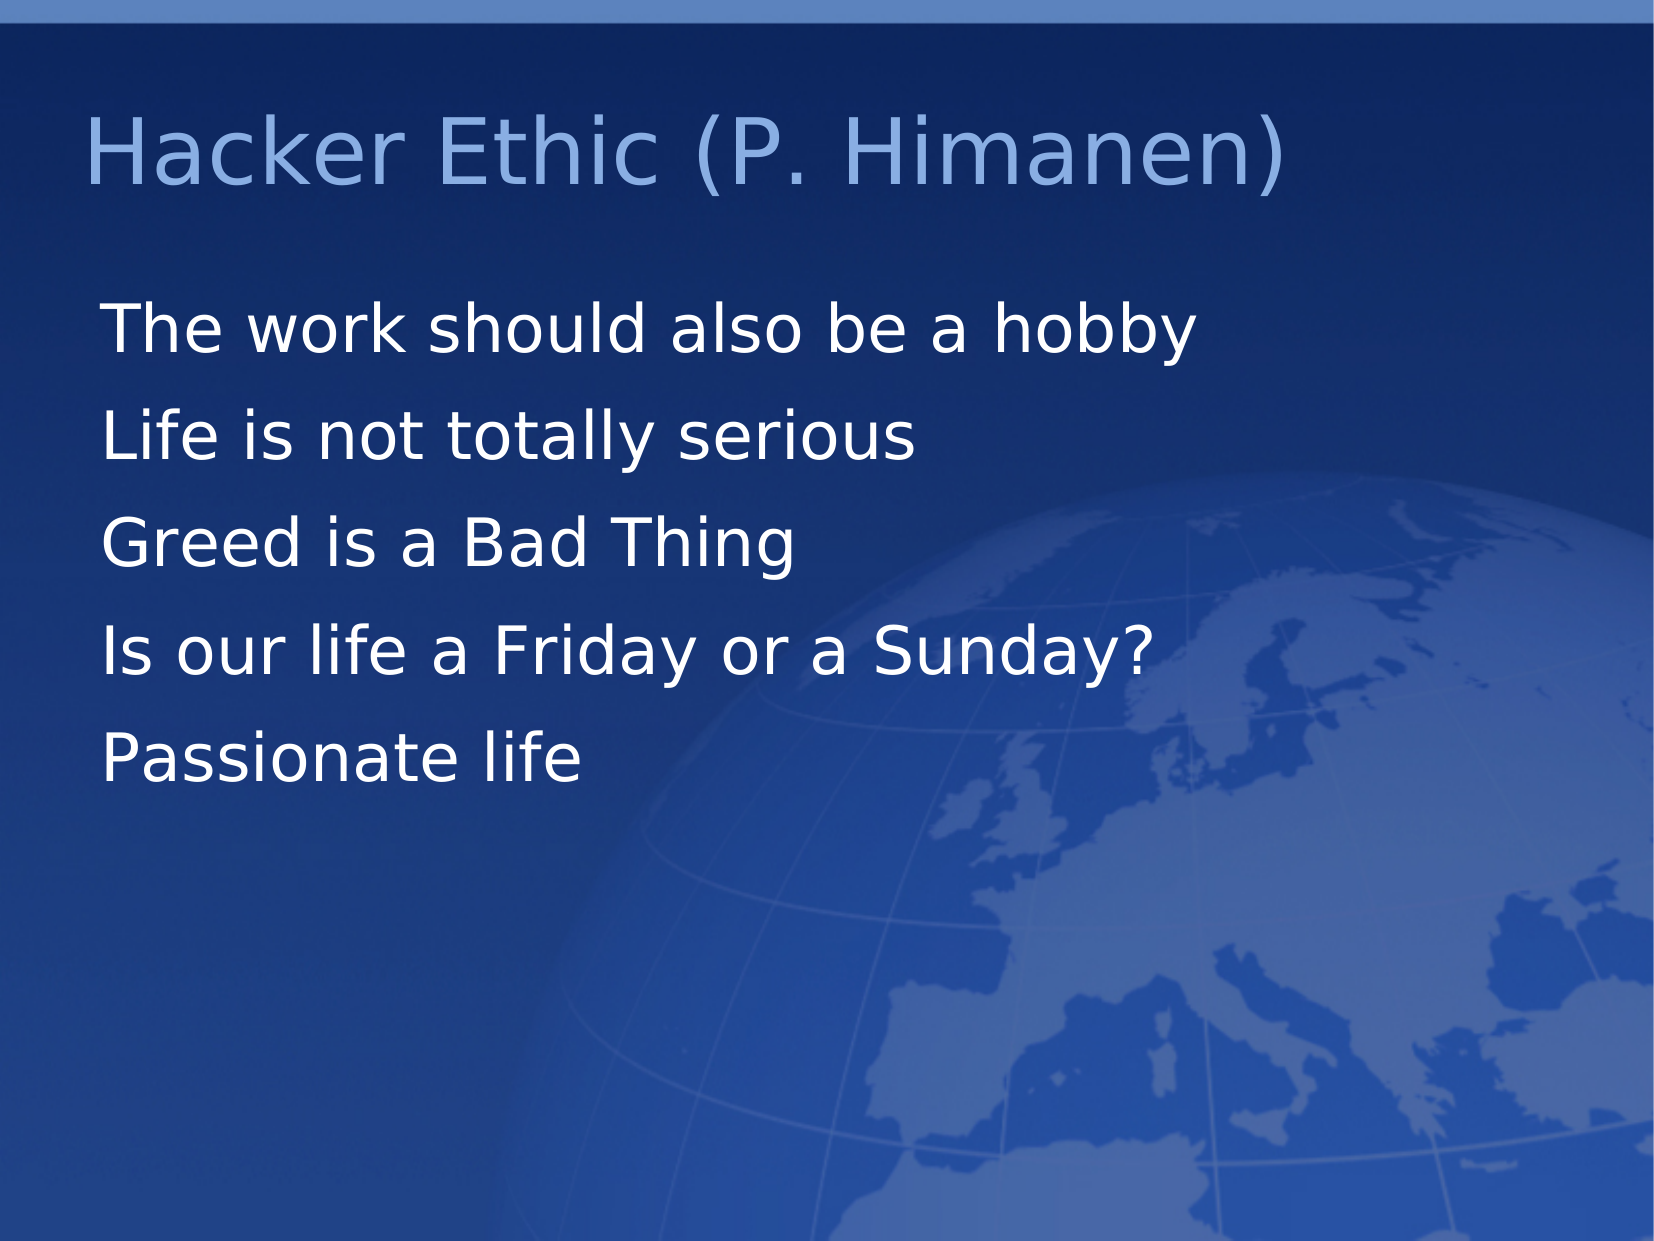

# Hacker Ethic (P. Himanen)
The work should also be a hobby
Life is not totally serious
Greed is a Bad Thing
Is our life a Friday or a Sunday?
Passionate life